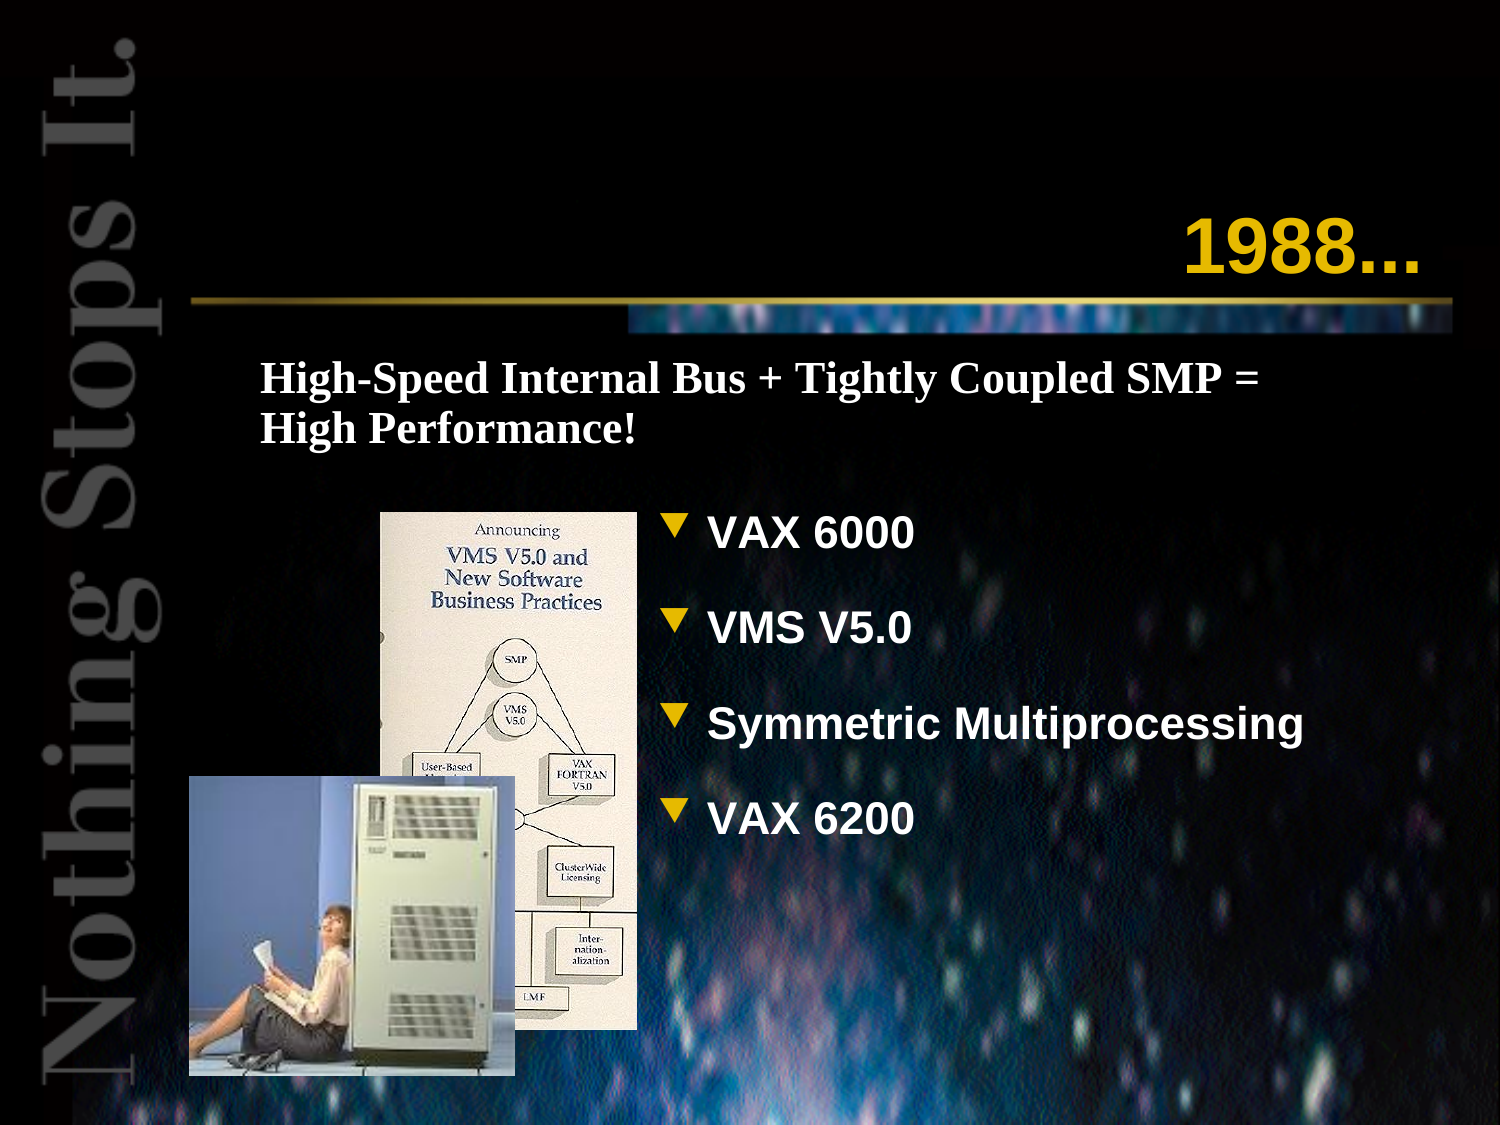

# 1983 1984 1985 1986 1987 1988...
High-Speed Internal Bus + Tightly Coupled SMP = High Performance!
VAX 6000
VMS V5.0
Symmetric Multiprocessing
VAX 6200